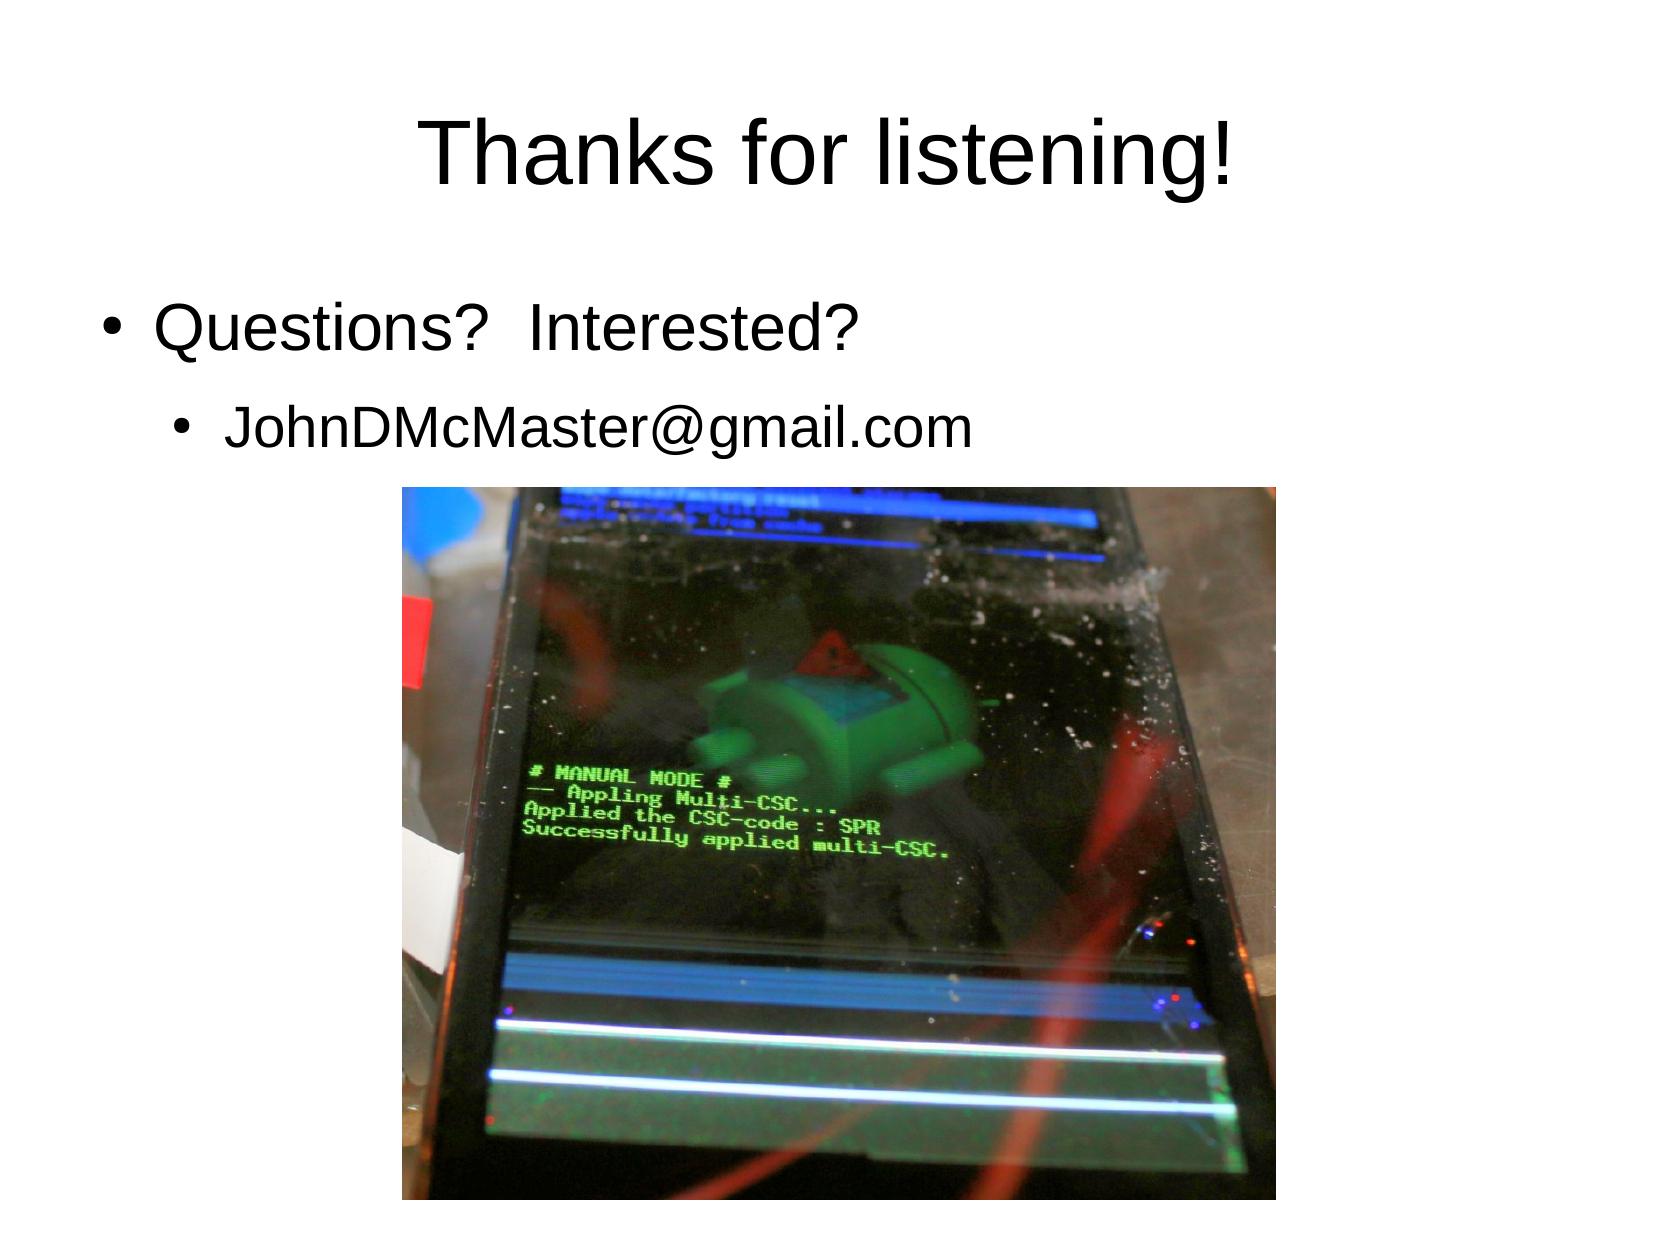

# Thanks for listening!
Questions? Interested?
JohnDMcMaster@gmail.com